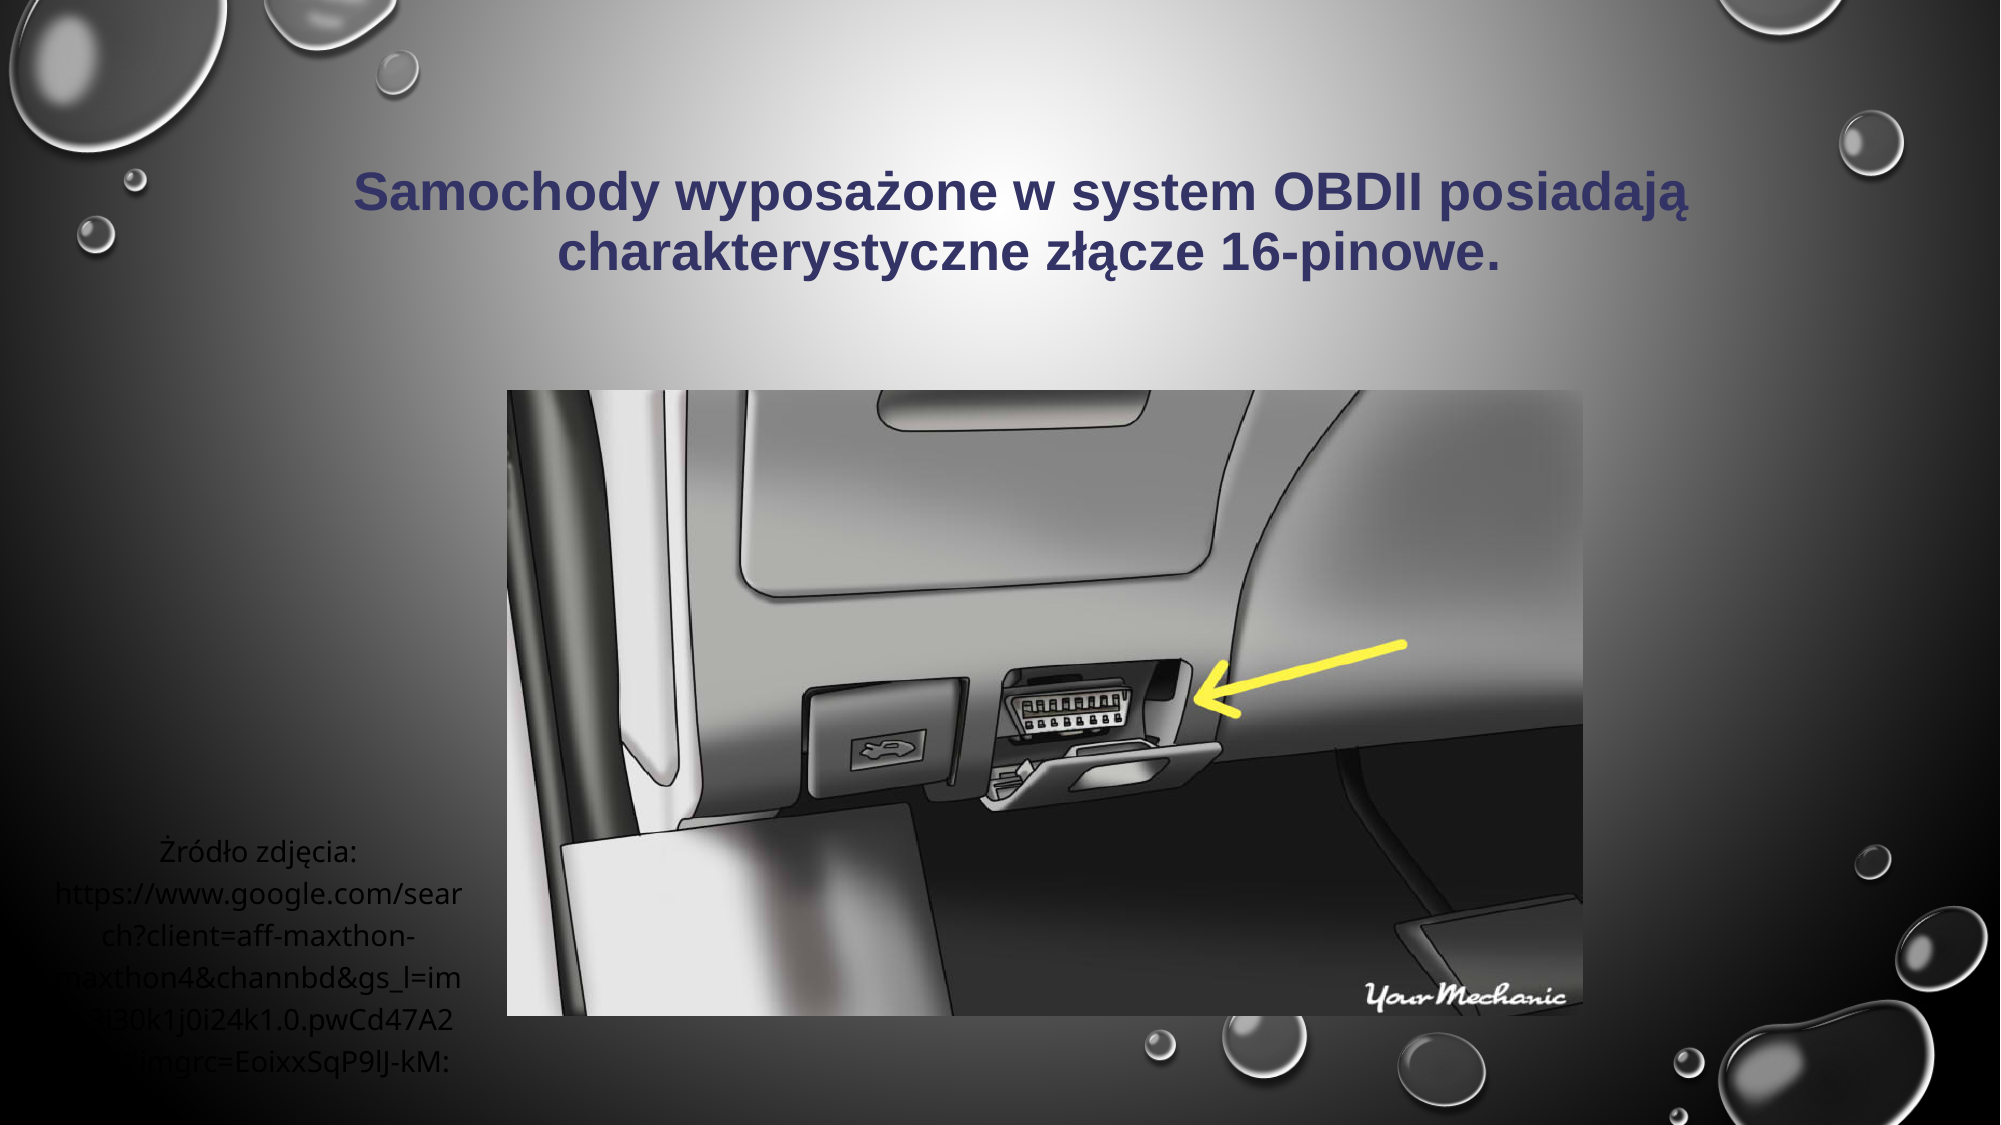

#
Samochody wyposażone w system OBDII posiadają
 charakterystyczne złącze 16-pinowe.
Żródło zdjęcia: https://www.google.com/search?client=aff-maxthon-maxthon4&channbd&gs_l=img.3i30k1j0i24k1.0.pwCd47A2QsY#imgrc=EoixxSqP9lJ-kM: